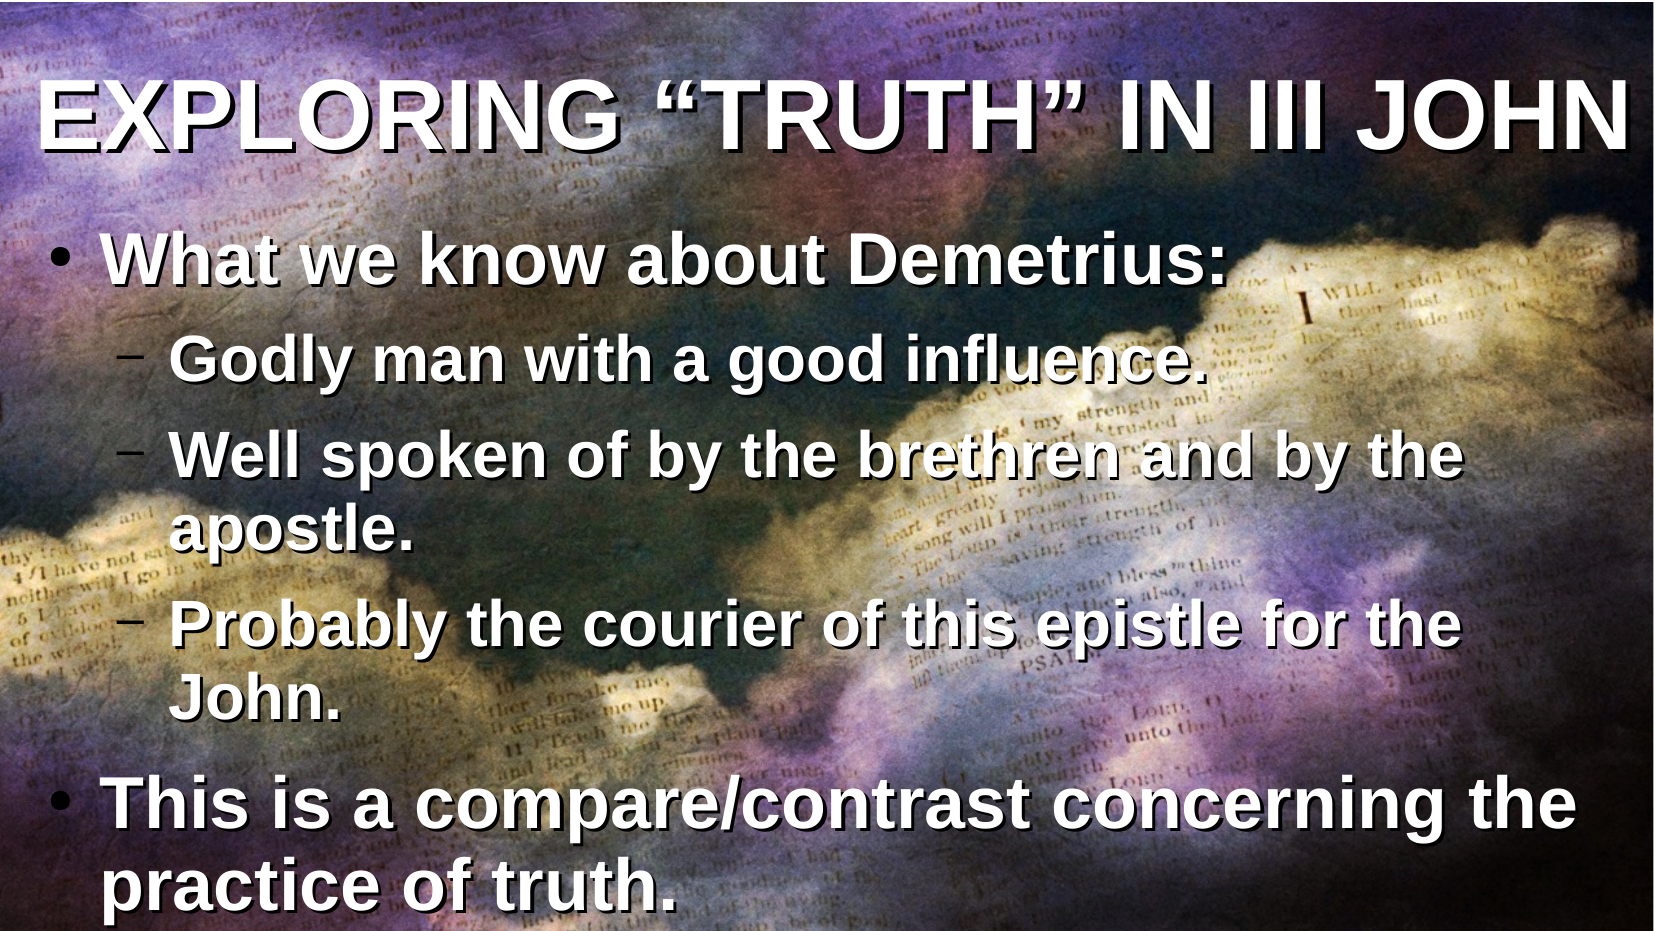

# EXPLORING “TRUTH” IN III JOHN
What we know about Demetrius:
Godly man with a good influence.
Well spoken of by the brethren and by the apostle.
Probably the courier of this epistle for the John.
This is a compare/contrast concerning the practice of truth.